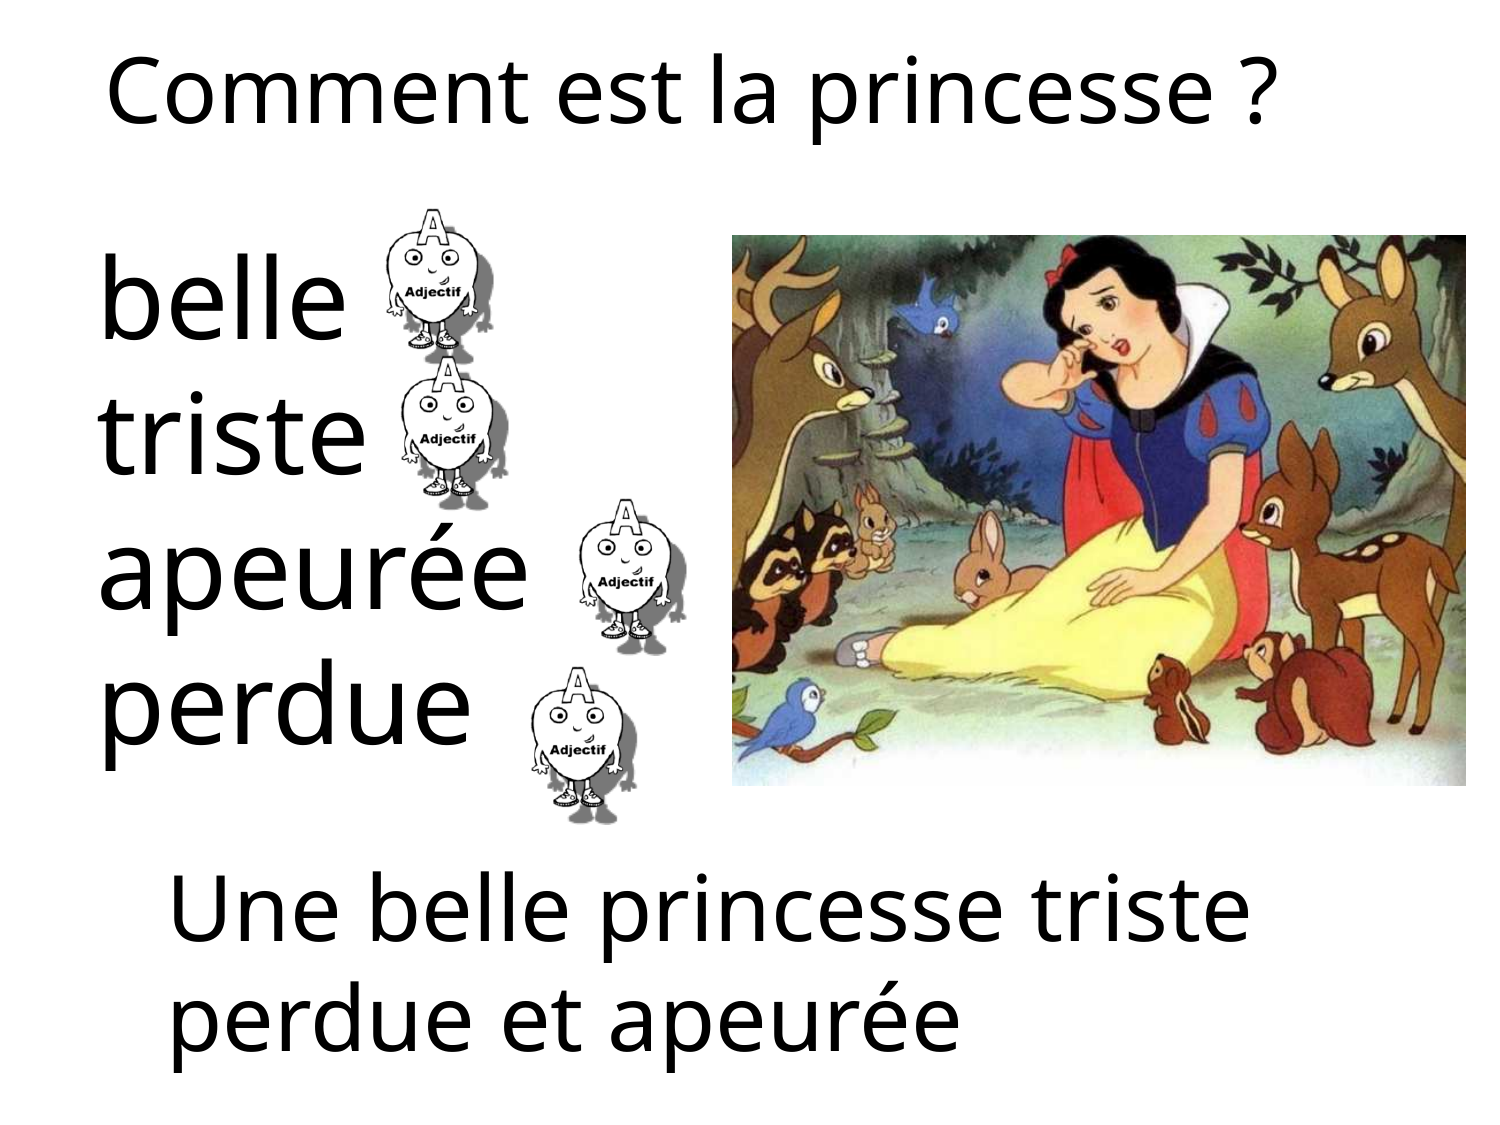

Comment est la princesse ?
belle
triste
apeurée
perdue
Une belle princesse triste
perdue et apeurée